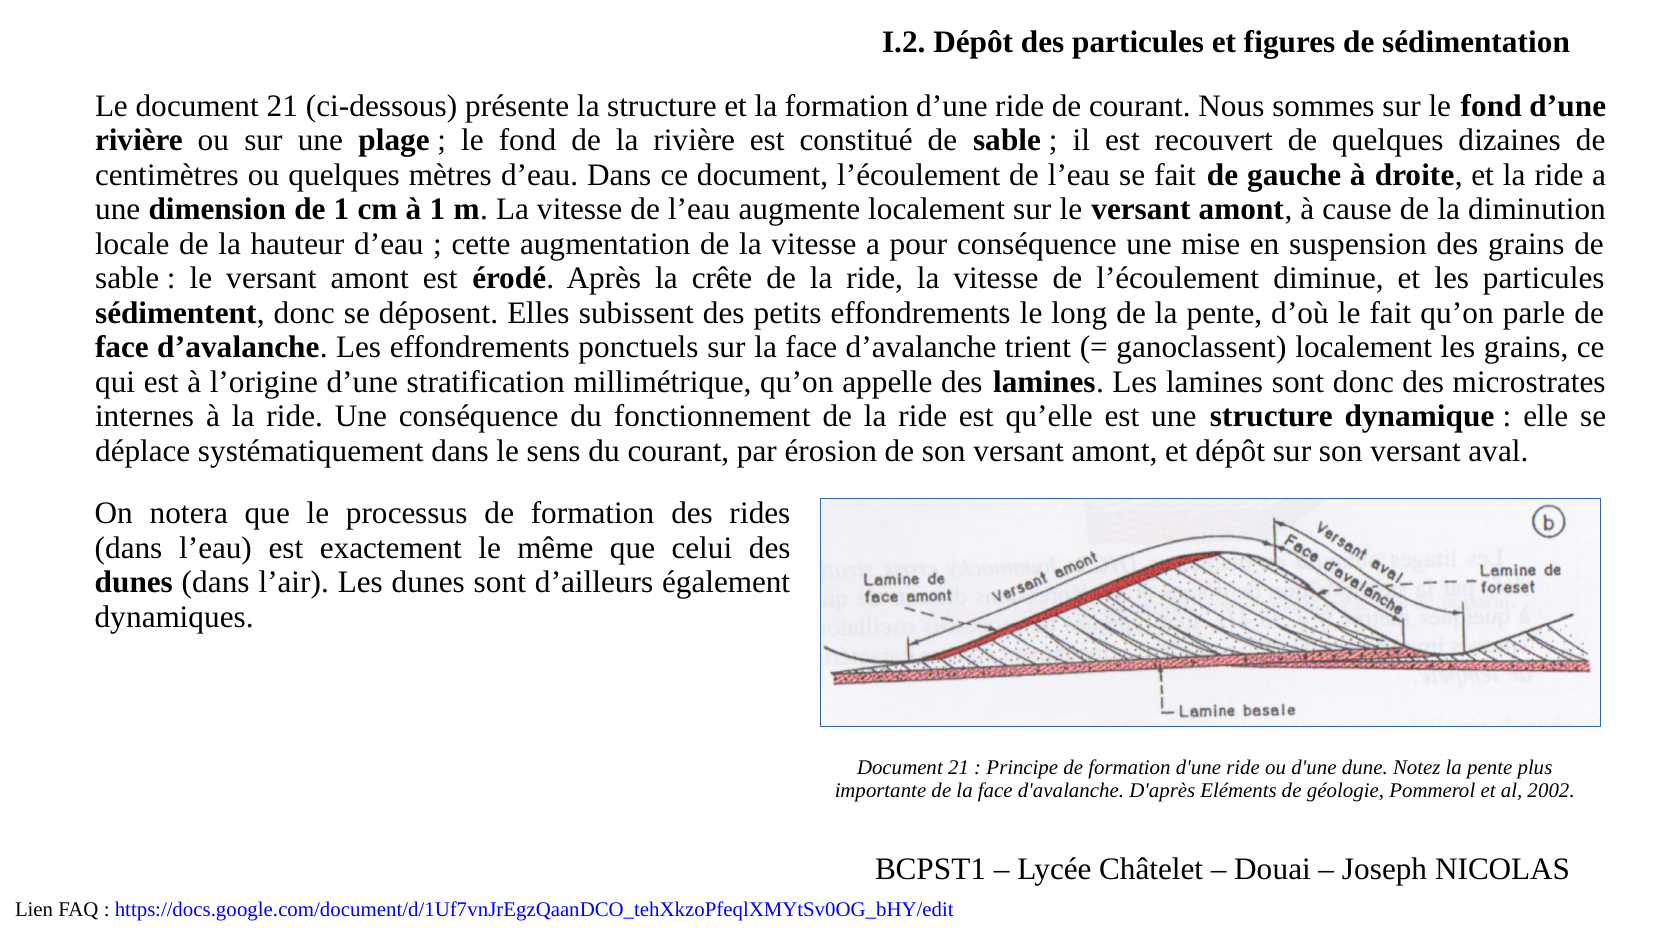

I.2. Dépôt des particules et figures de sédimentation
Le document 21 (ci-dessous) présente la structure et la formation d’une ride de courant. Nous sommes sur le fond d’une rivière ou sur une plage ; le fond de la rivière est constitué de sable ; il est recouvert de quelques dizaines de centimètres ou quelques mètres d’eau. Dans ce document, l’écoulement de l’eau se fait de gauche à droite, et la ride a une dimension de 1 cm à 1 m. La vitesse de l’eau augmente localement sur le versant amont, à cause de la diminution locale de la hauteur d’eau ; cette augmentation de la vitesse a pour conséquence une mise en suspension des grains de sable : le versant amont est érodé. Après la crête de la ride, la vitesse de l’écoulement diminue, et les particules sédimentent, donc se déposent. Elles subissent des petits effondrements le long de la pente, d’où le fait qu’on parle de face d’avalanche. Les effondrements ponctuels sur la face d’avalanche trient (= ganoclassent) localement les grains, ce qui est à l’origine d’une stratification millimétrique, qu’on appelle des lamines. Les lamines sont donc des microstrates internes à la ride. Une conséquence du fonctionnement de la ride est qu’elle est une structure dynamique : elle se déplace systématiquement dans le sens du courant, par érosion de son versant amont, et dépôt sur son versant aval.
On notera que le processus de formation des rides (dans l’eau) est exactement le même que celui des dunes (dans l’air). Les dunes sont d’ailleurs également dynamiques.
Document 21 : Principe de formation d'une ride ou d'une dune. Notez la pente plus importante de la face d'avalanche. D'après Eléments de géologie, Pommerol et al, 2002.
BCPST1 – Lycée Châtelet – Douai – Joseph NICOLAS
Lien FAQ : https://docs.google.com/document/d/1Uf7vnJrEgzQaanDCO_tehXkzoPfeqlXMYtSv0OG_bHY/edit